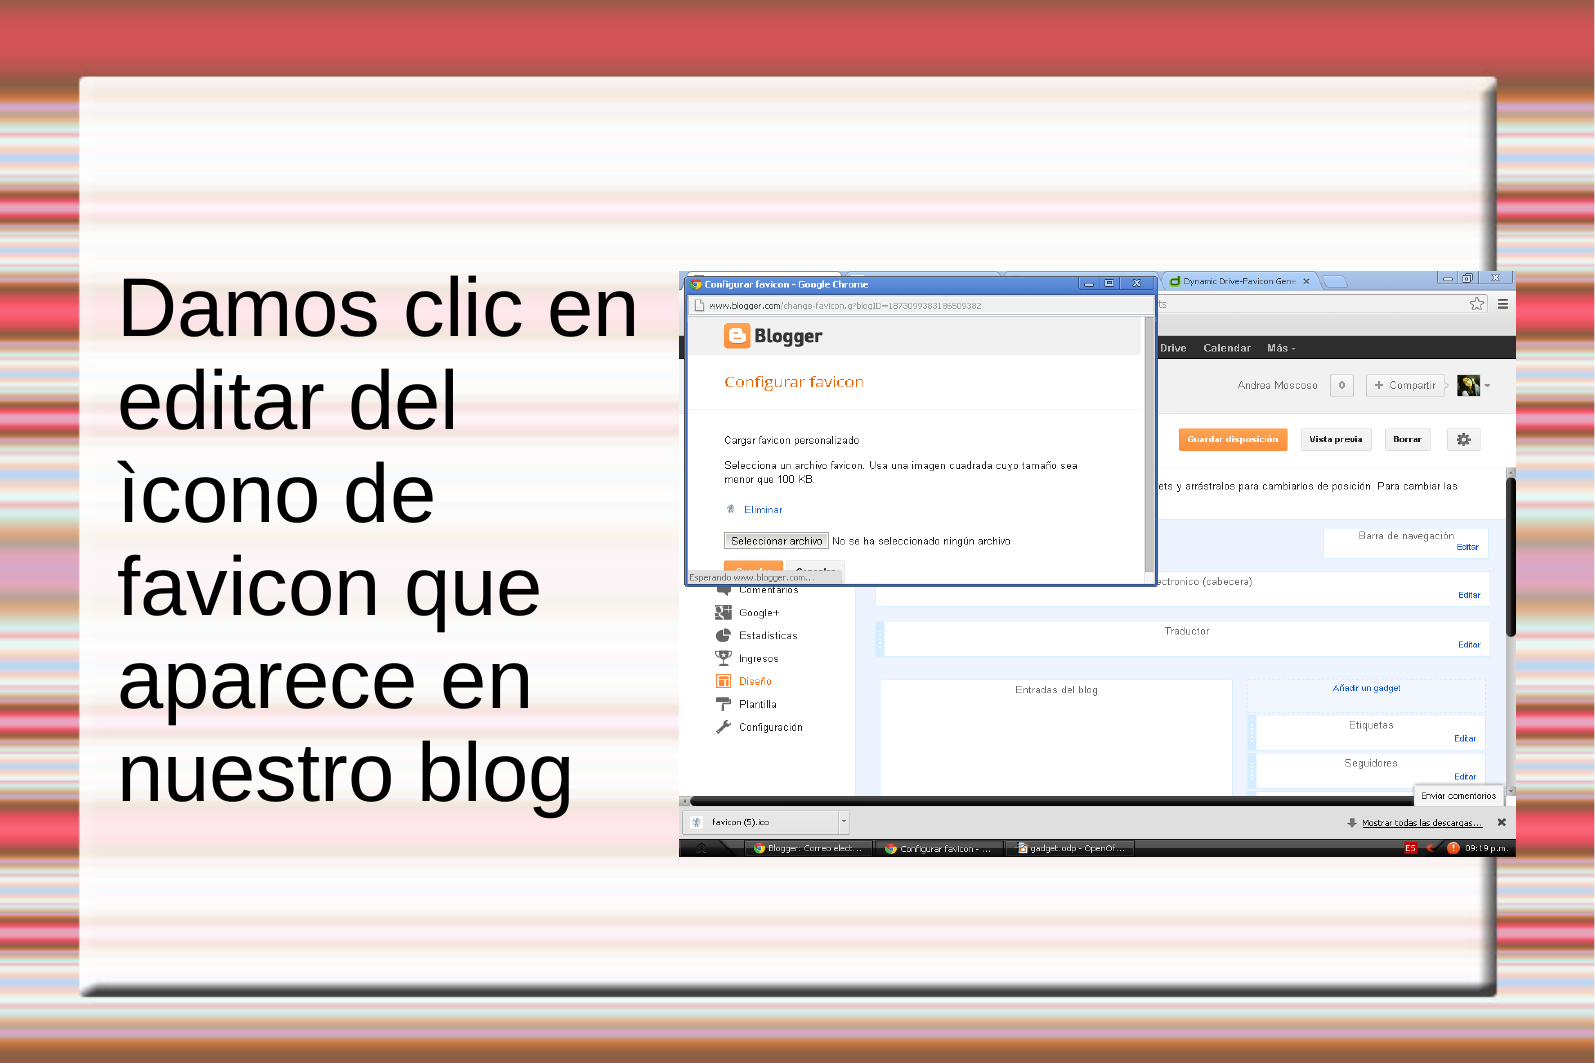

# Damos clic en editar del ìcono de favicon que aparece en nuestro blog